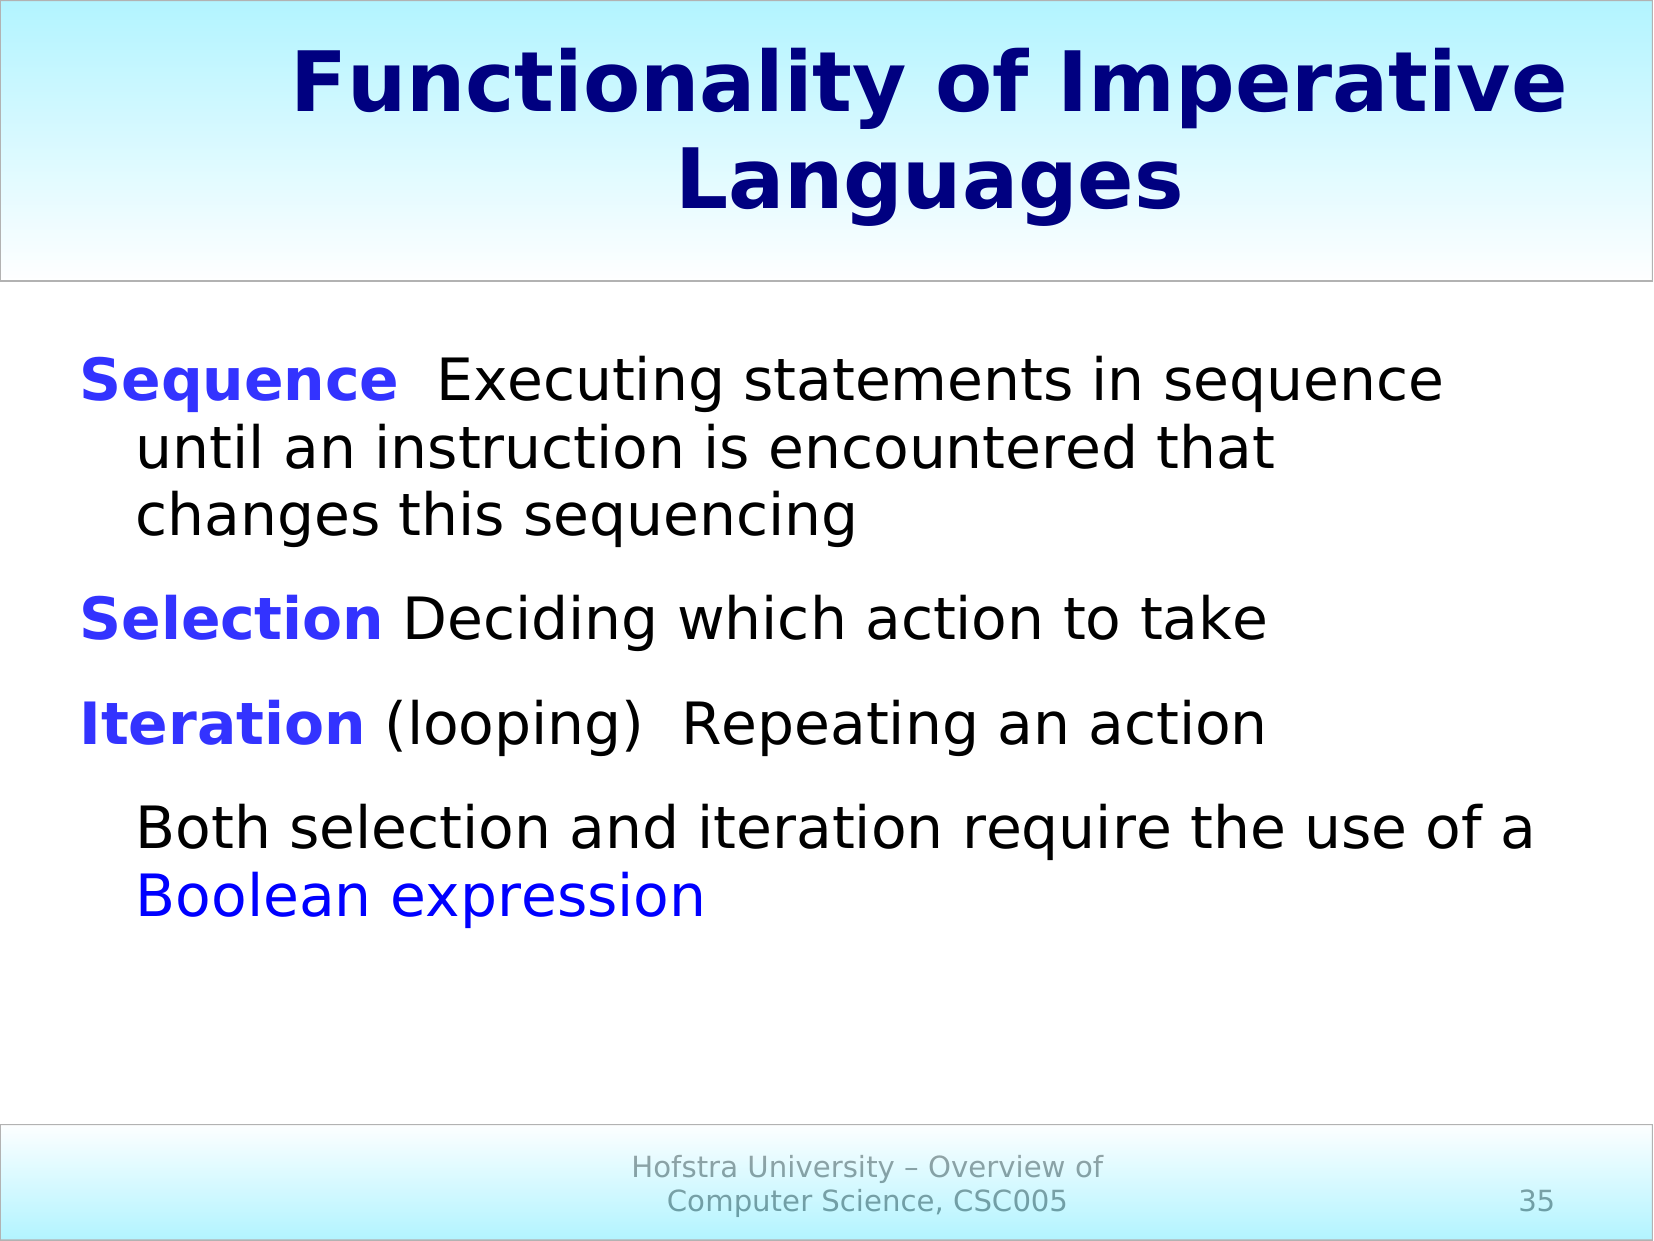

# Functionality of Imperative Languages
Sequence Executing statements in sequence until an instruction is encountered that changes this sequencing
Selection Deciding which action to take
Iteration (looping) Repeating an action
	Both selection and iteration require the use of a Boolean expression
35